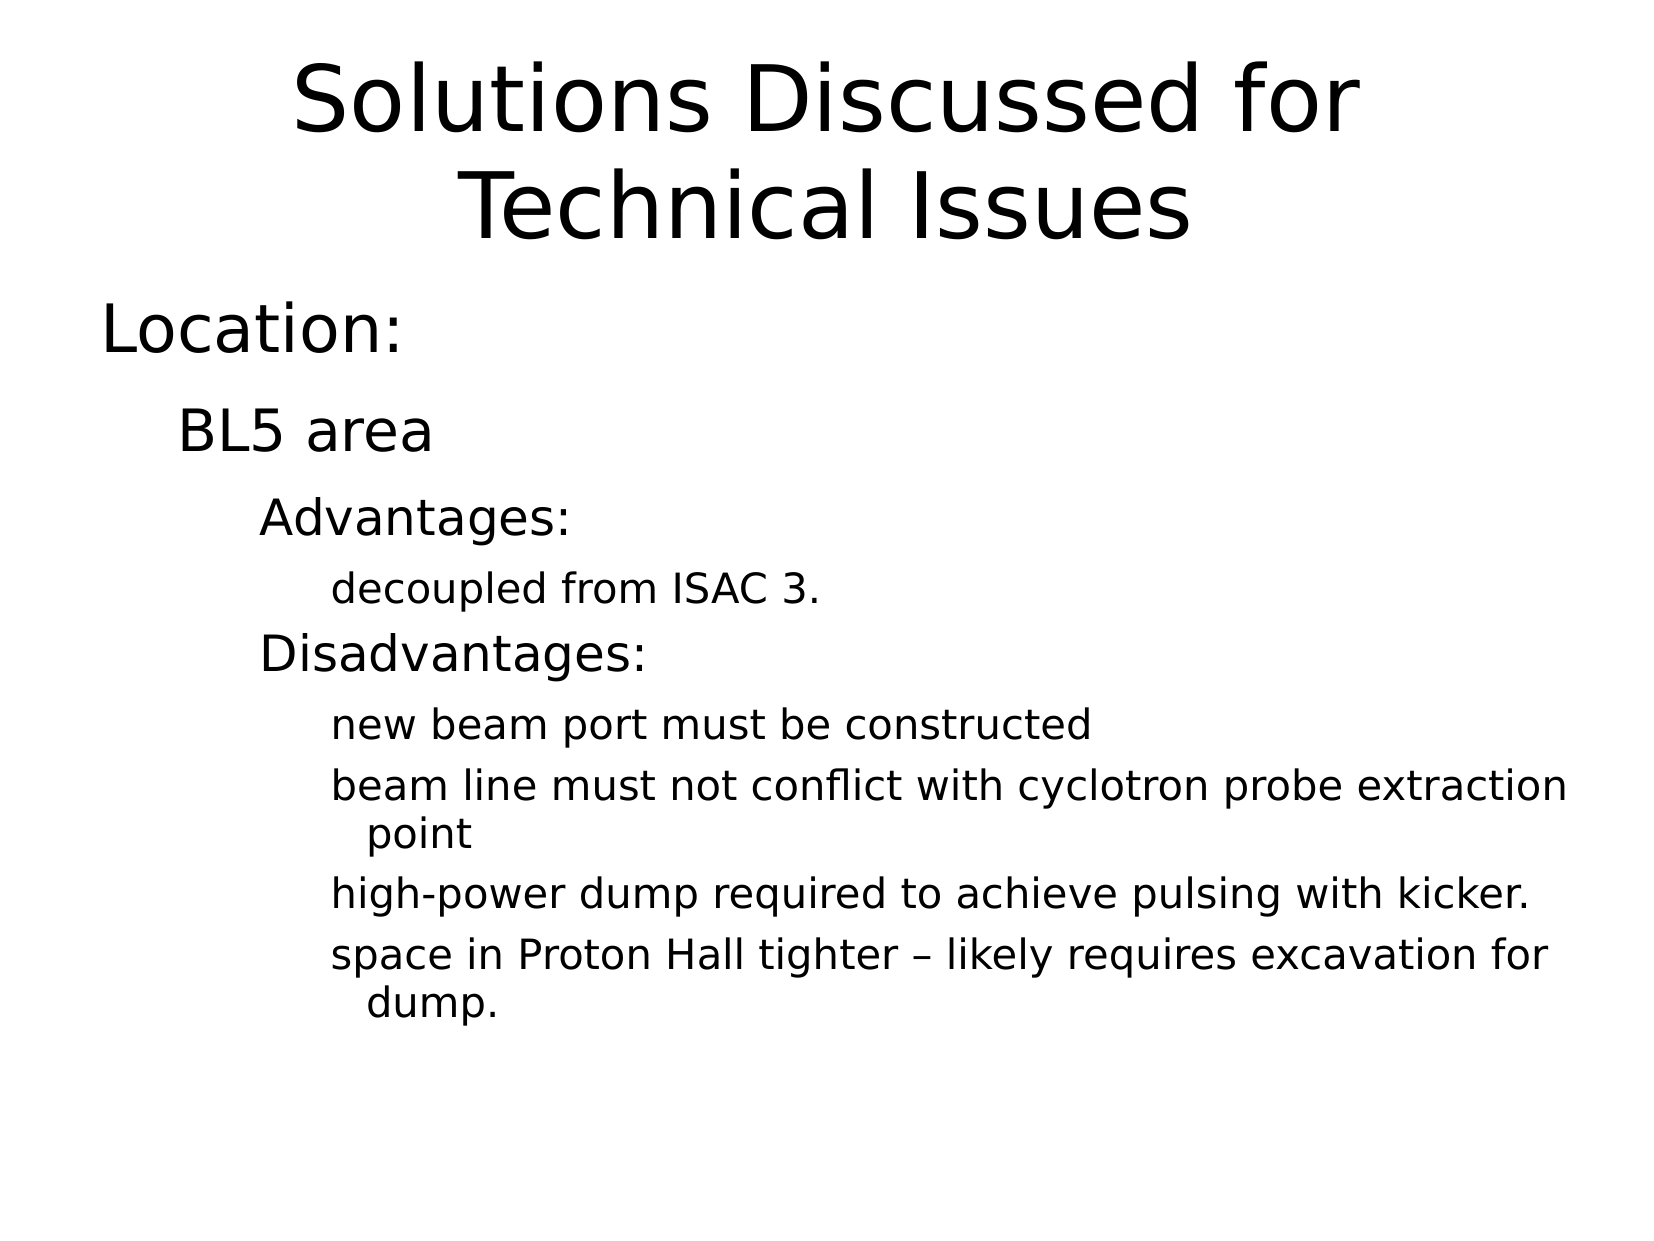

# Solutions Discussed for Technical Issues
Location:
BL5 area
Advantages:
decoupled from ISAC 3.
Disadvantages:
new beam port must be constructed
beam line must not conflict with cyclotron probe extraction point
high-power dump required to achieve pulsing with kicker.
space in Proton Hall tighter – likely requires excavation for dump.